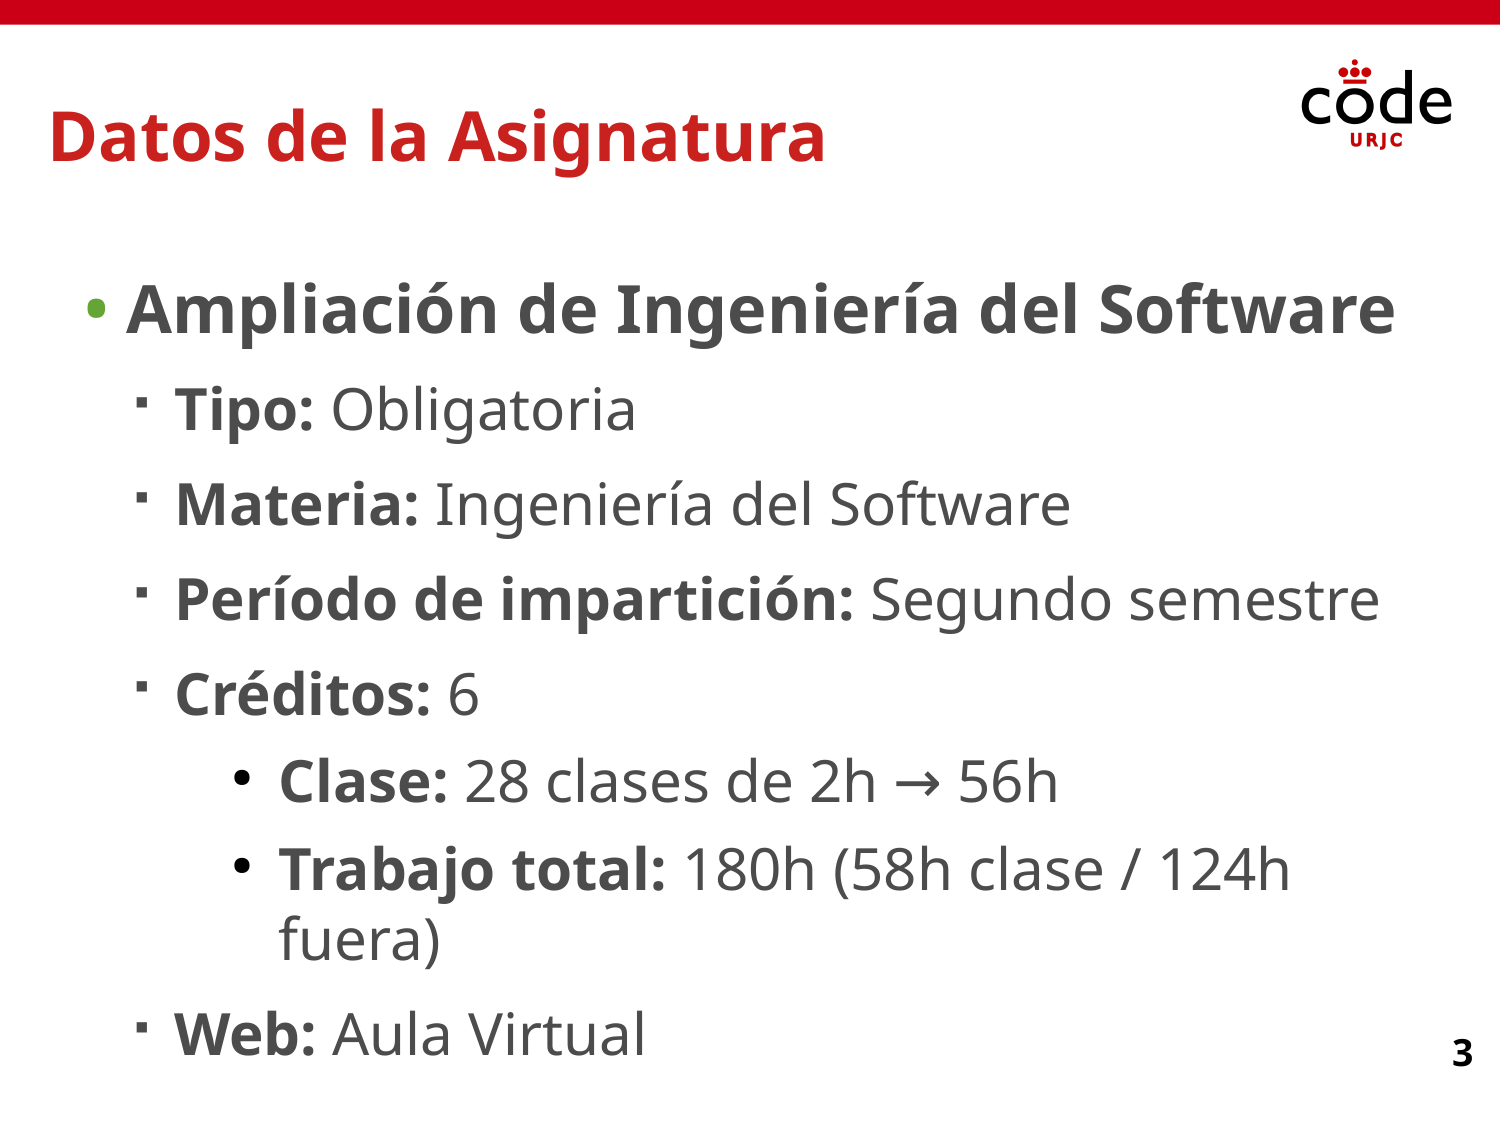

# Datos de la Asignatura
Ampliación de Ingeniería del Software
Tipo: Obligatoria
Materia: Ingeniería del Software
Período de impartición: Segundo semestre
Créditos: 6
Clase: 28 clases de 2h → 56h
Trabajo total: 180h (58h clase / 124h fuera)
Web: Aula Virtual
3